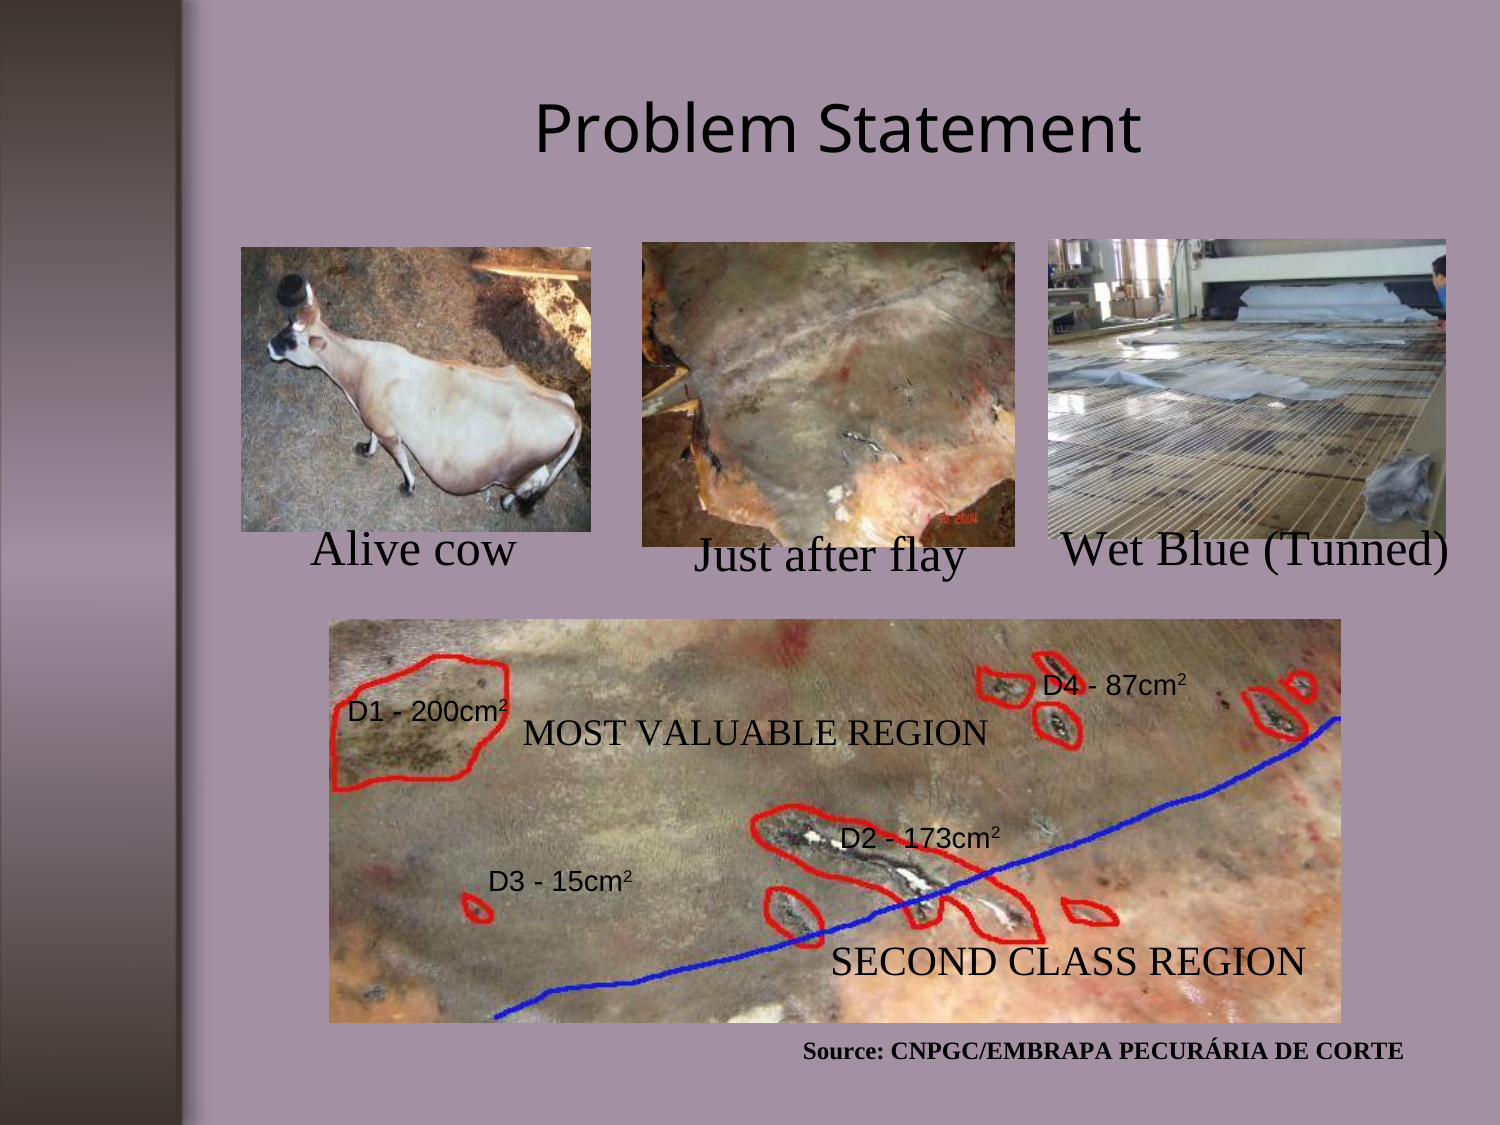

# Problem Statement
Alive cow
Wet Blue (Tunned)
Just after flay
D4 - 87cm2
D1 - 200cm2
MOST VALUABLE REGION
D2 - 173cm2
D3 - 15cm2
SECOND CLASS REGION
Source: CNPGC/EMBRAPA PECURÁRIA DE CORTE